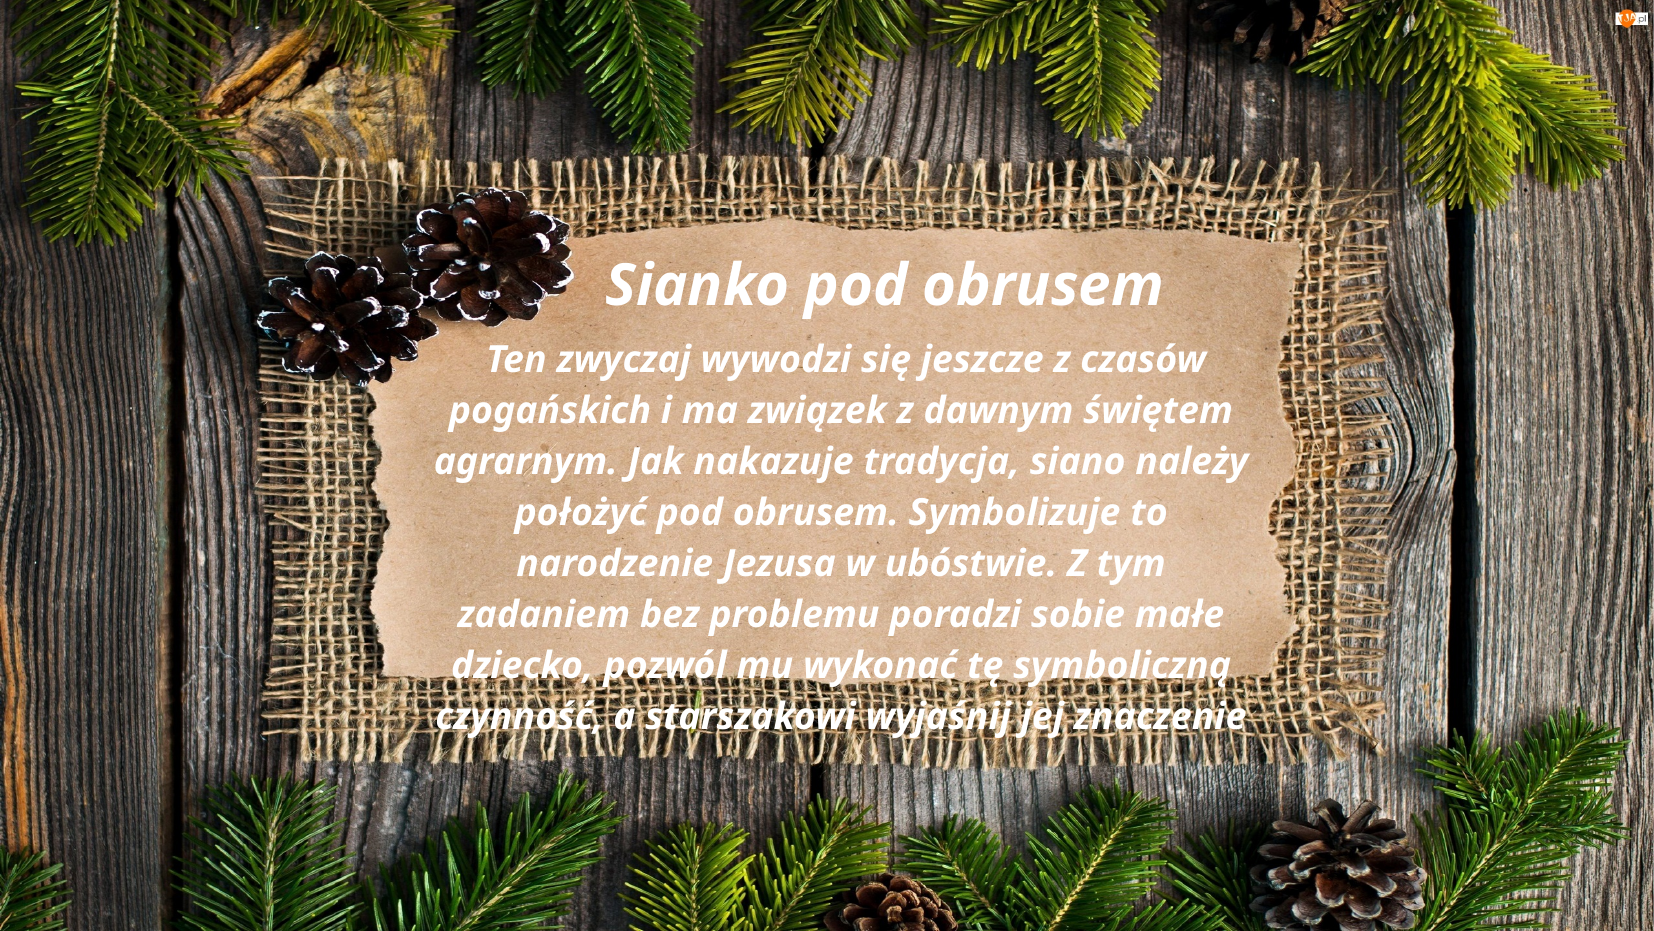

Sianko pod obrusem
 Ten zwyczaj wywodzi się jeszcze z czasów pogańskich i ma związek z dawnym świętem agrarnym. Jak nakazuje tradycja, siano należy położyć pod obrusem. Symbolizuje to narodzenie Jezusa w ubóstwie. Z tym zadaniem bez problemu poradzi sobie małe dziecko, pozwól mu wykonać tę symboliczną czynność, a starszakowi wyjaśnij jej znaczenie